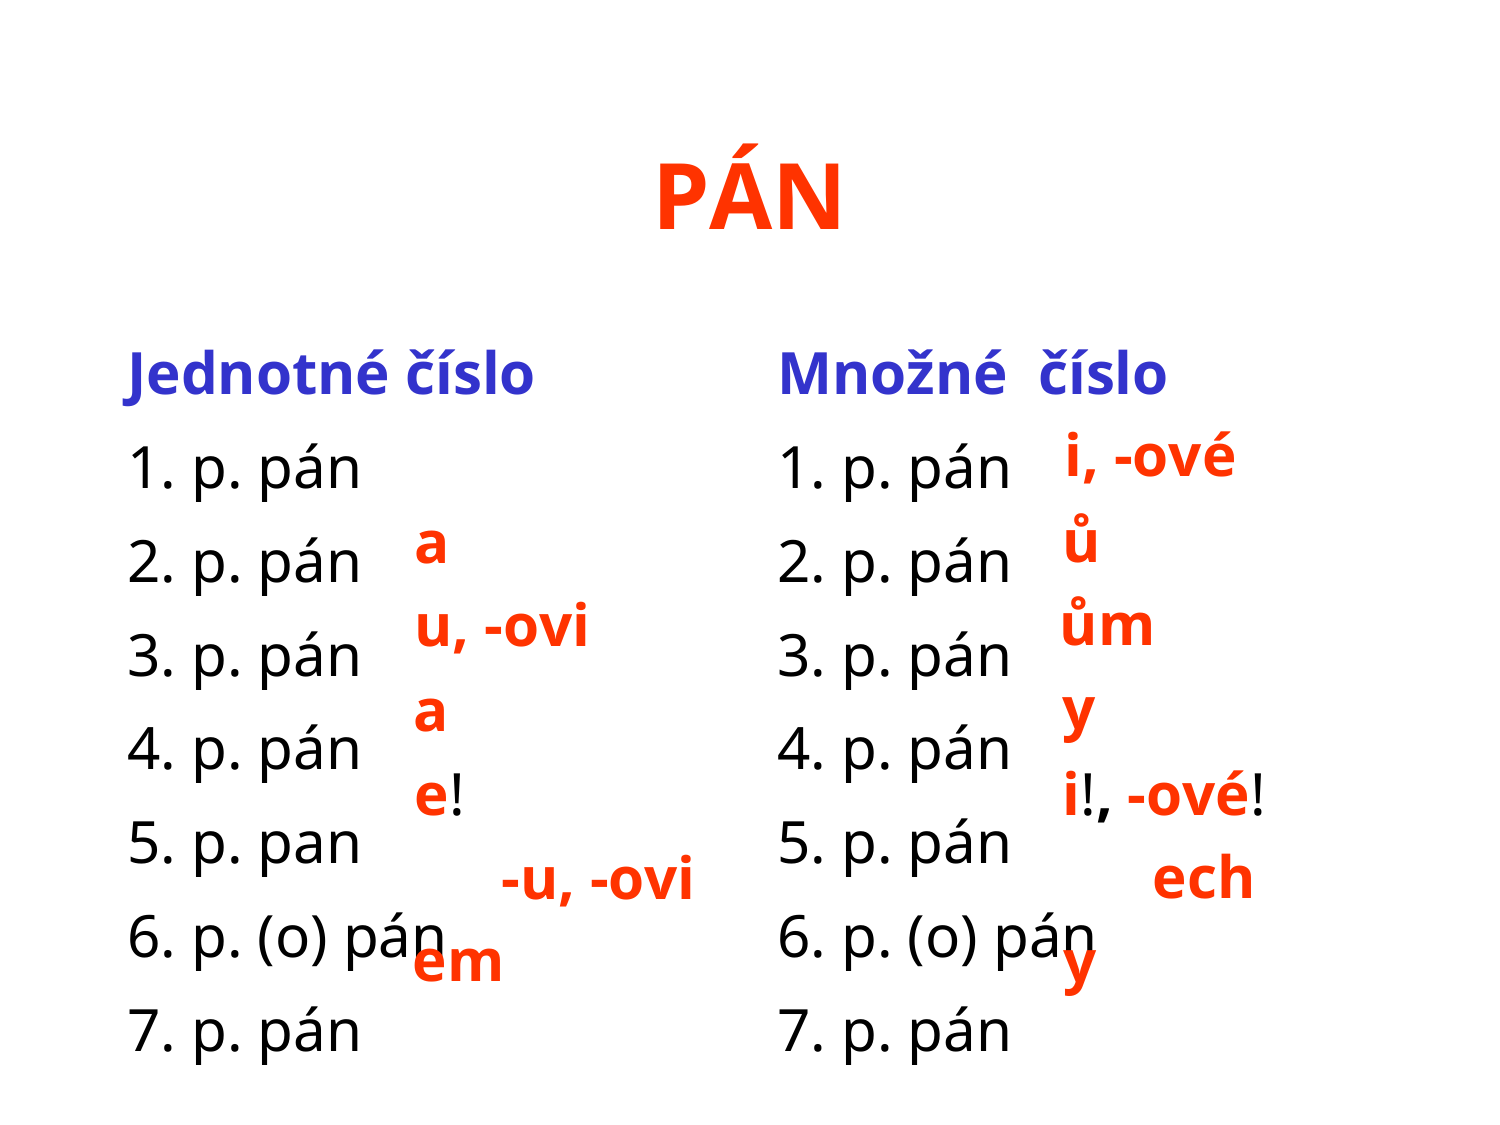

# PÁN
Jednotné číslo
1. p. pán
2. p. pán
3. p. pán
4. p. pán
5. p. pan
6. p. (o) pán
7. p. pán
Množné číslo
1. p. pán
2. p. pán
3. p. pán
4. p. pán
5. p. pán
6. p. (o) pán
7. p. pán
i, -ové
ů
a
ům
u, -ovi
y
a
e!
i!, -ové!
ech
-u, -ovi
em
y